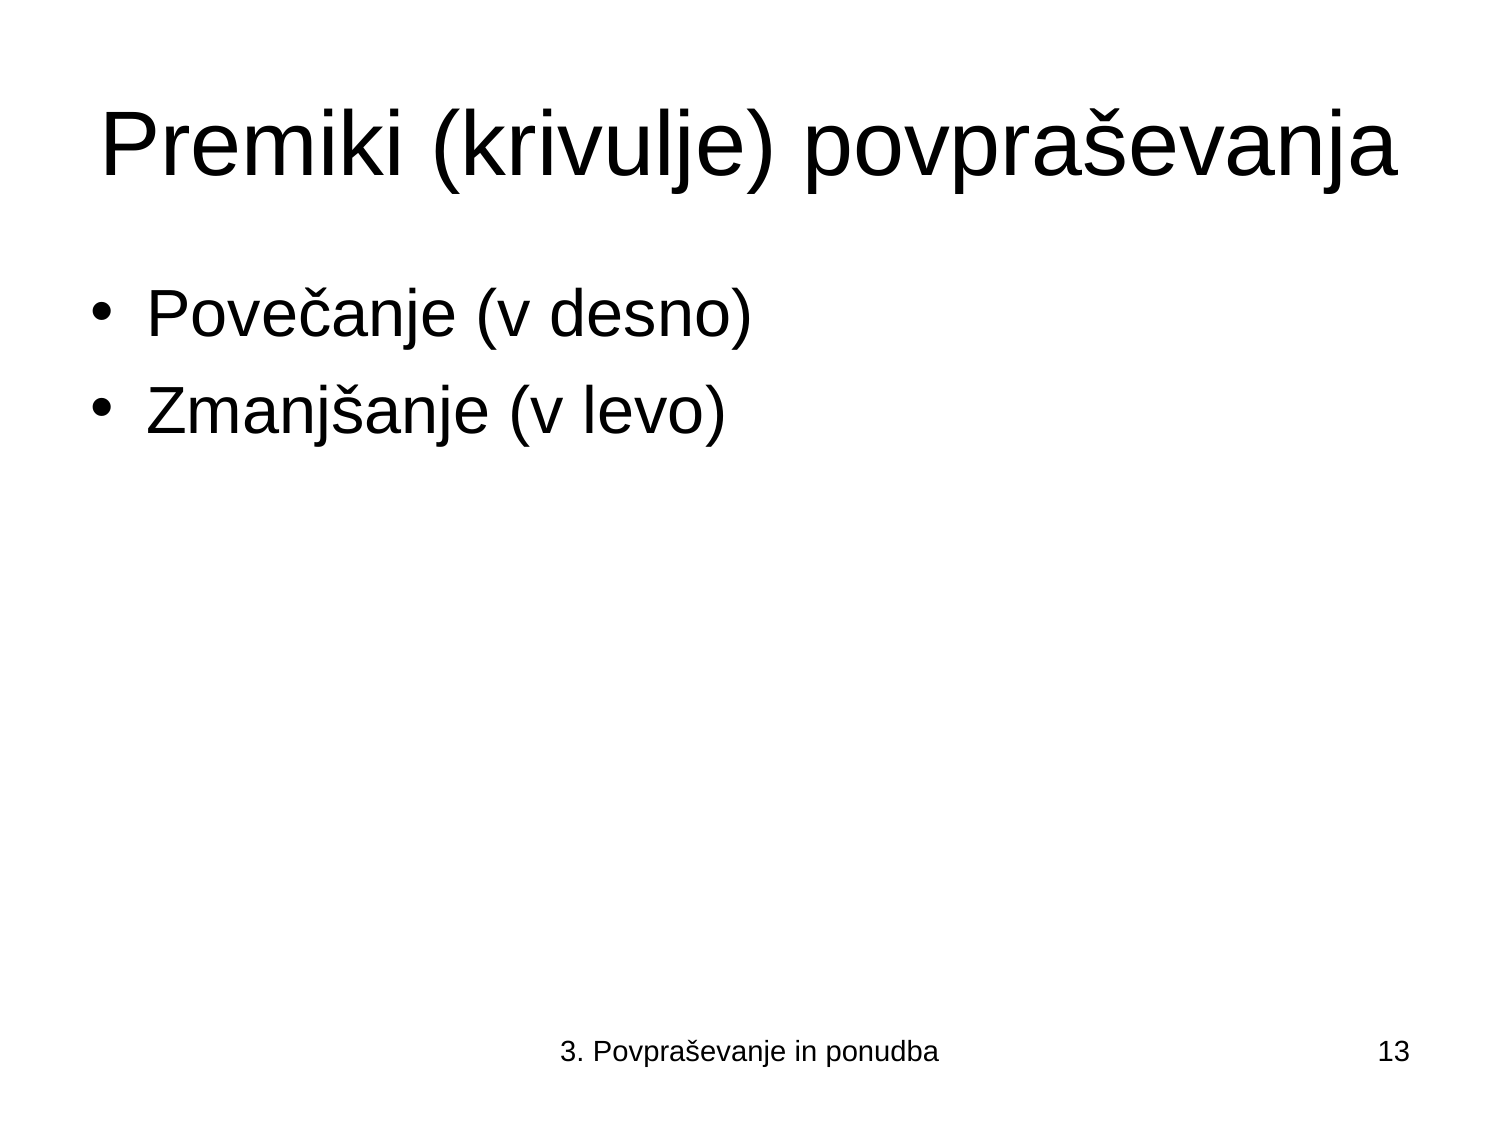

# Premiki (krivulje) povpraševanja
Povečanje (v desno)
Zmanjšanje (v levo)
3. Povpraševanje in ponudba